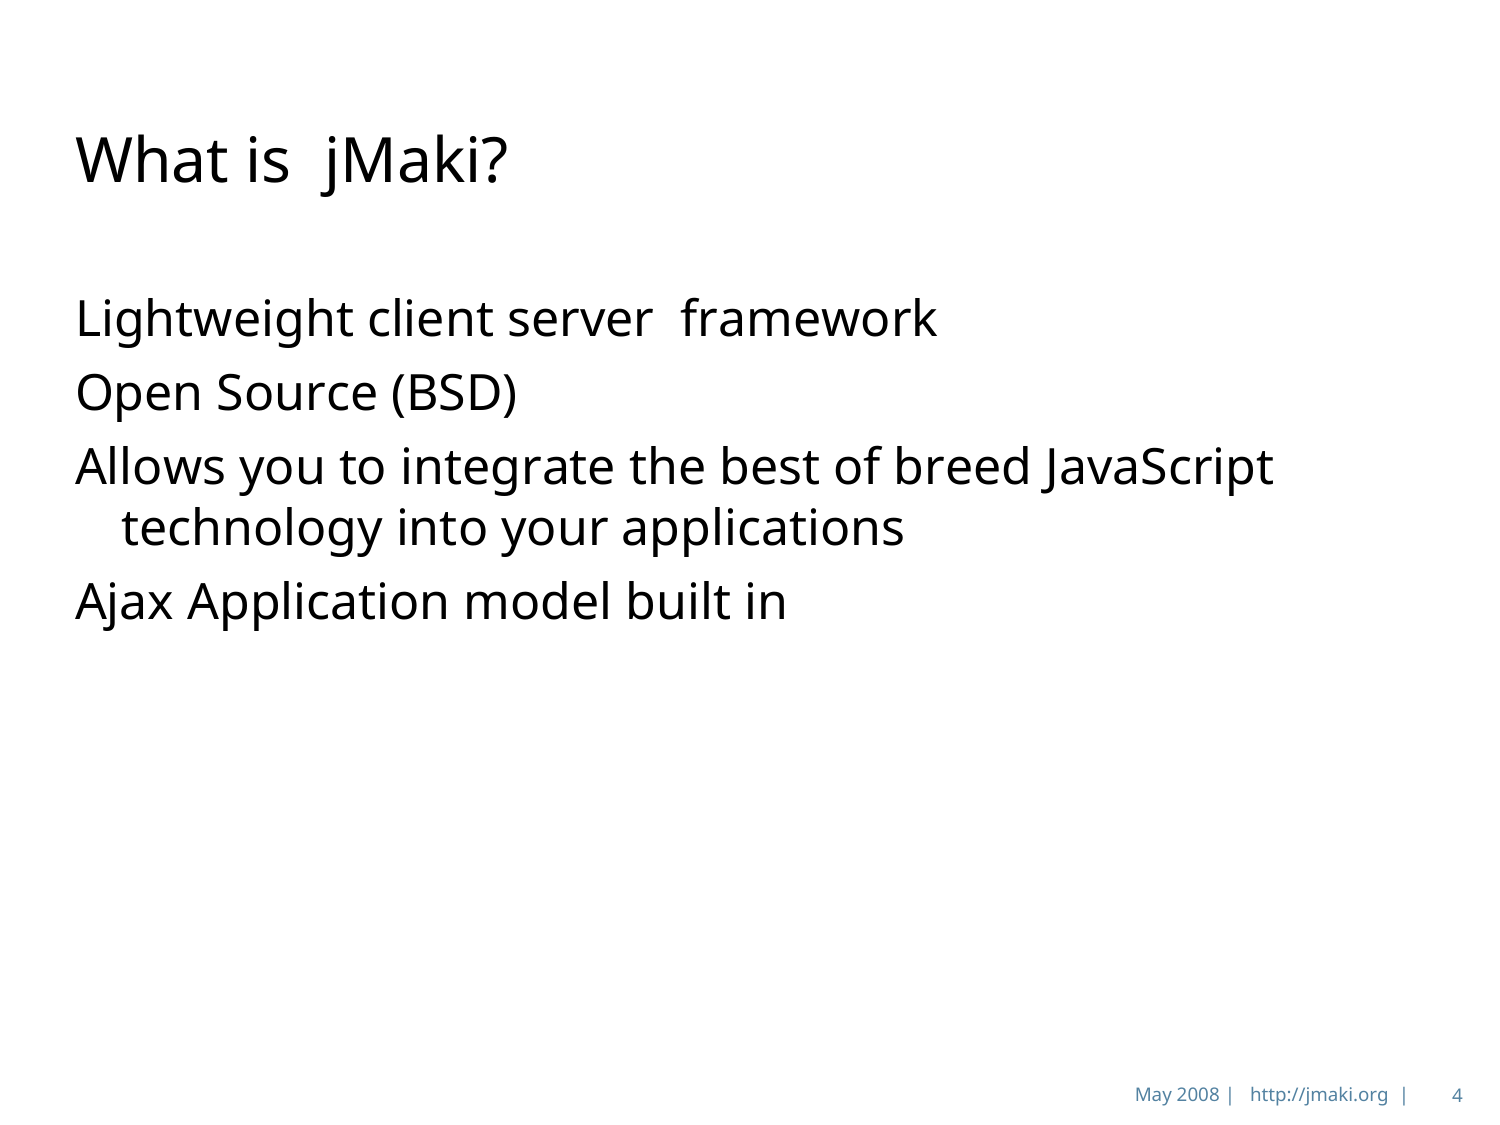

# What is jMaki?
Lightweight client server framework
Open Source (BSD)
Allows you to integrate the best of breed JavaScript technology into your applications
Ajax Application model built in